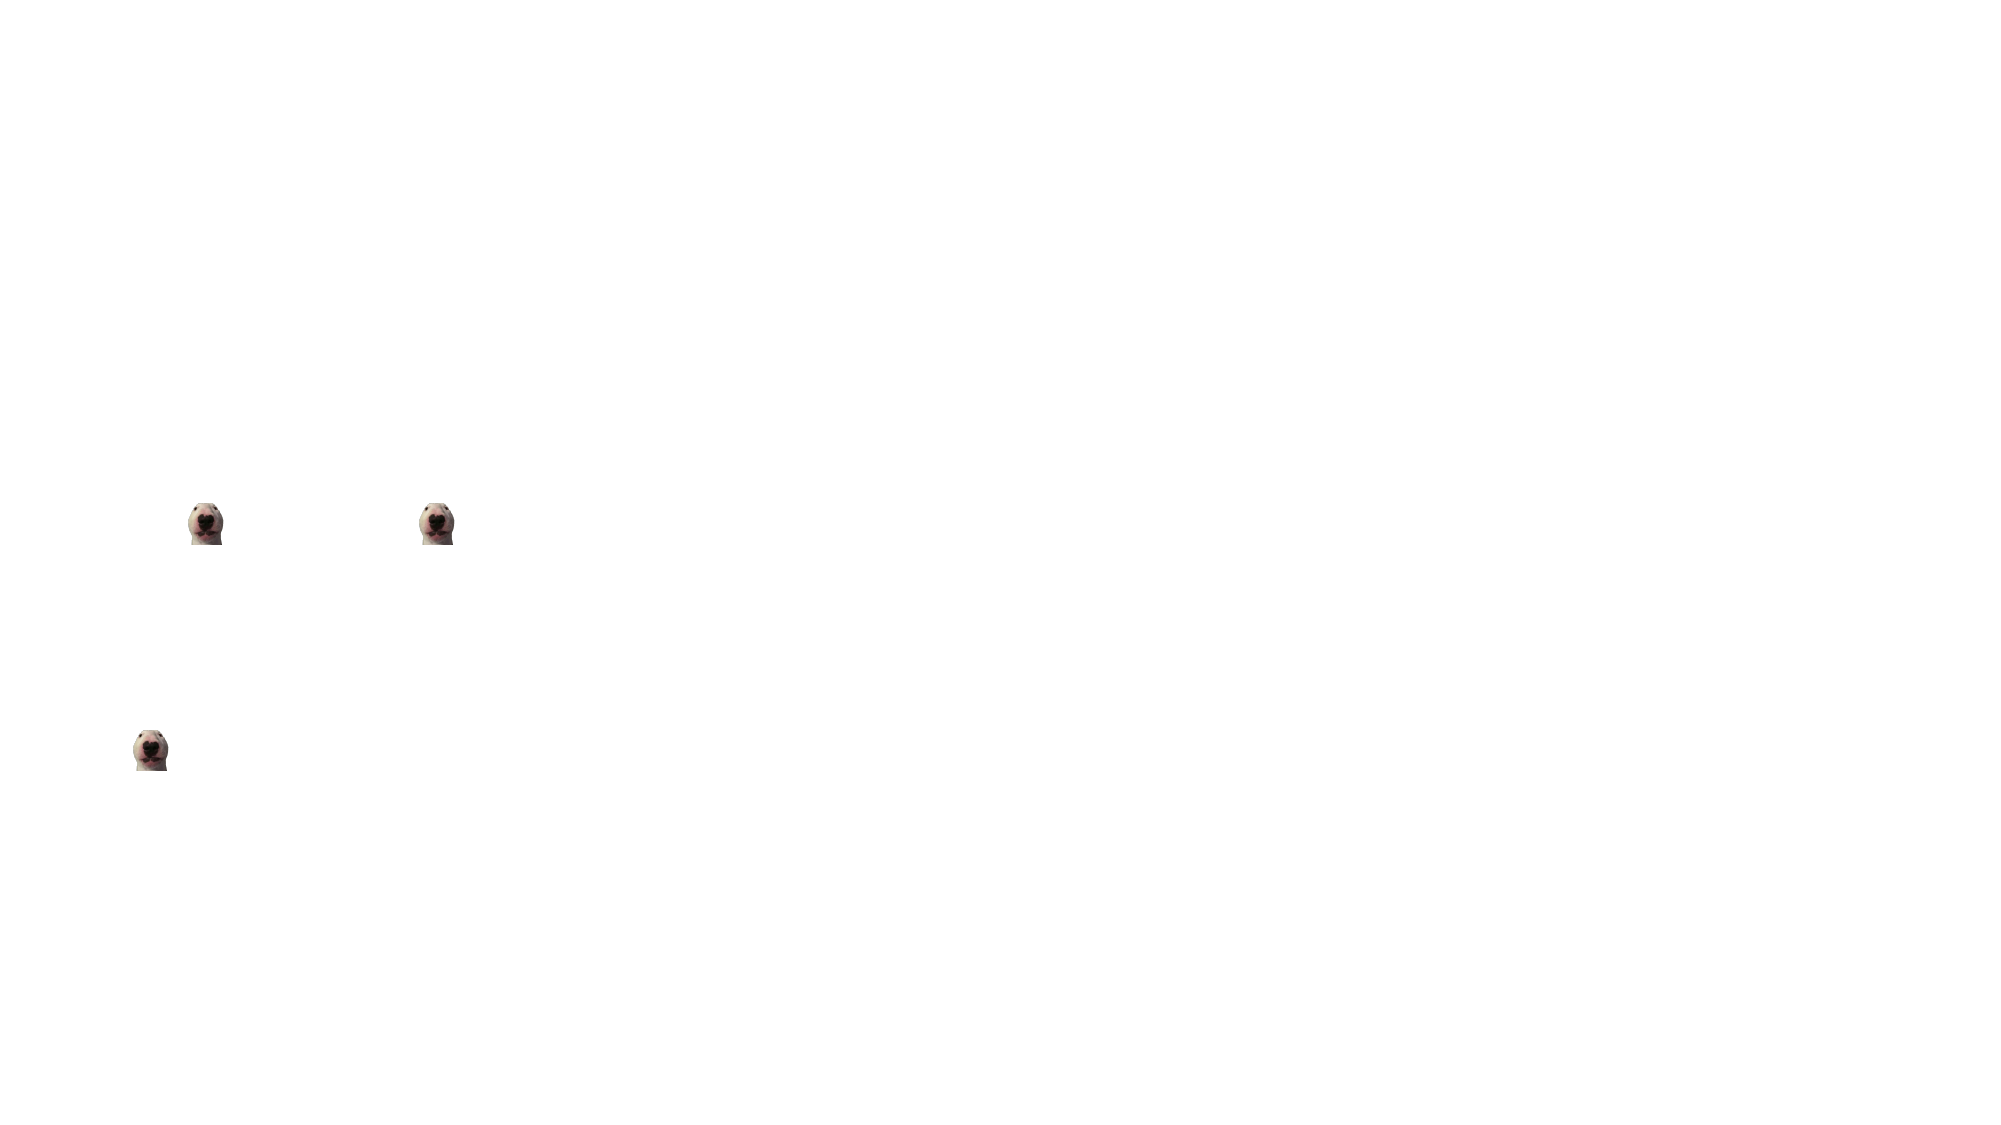

# Děkuji za pozornost. Máte nějaké otázky?